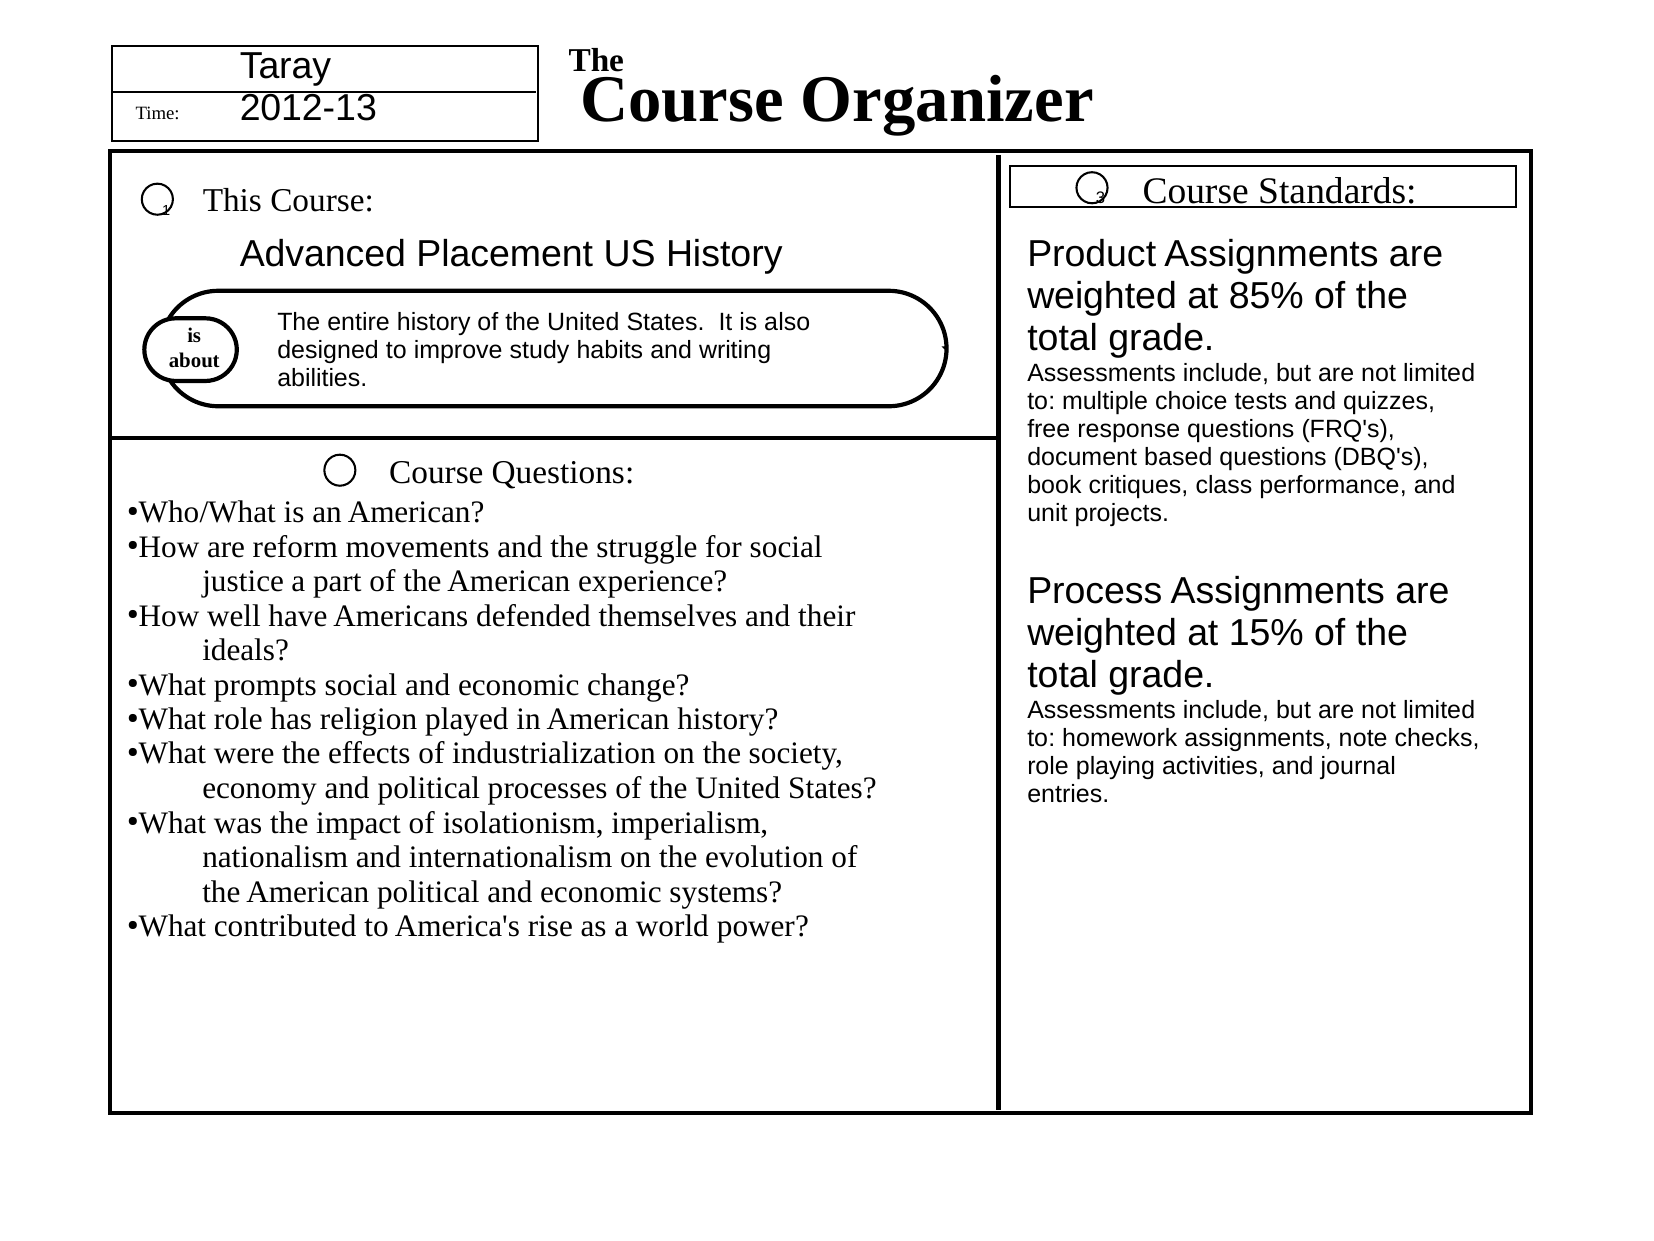

Taray
2012-13
The
Course Organizer
Time:
Course Standards:
This Course:
3
1
Advanced Placement US History
Product Assignments are weighted at 85% of the total grade.
Assessments include, but are not limited to: multiple choice tests and quizzes, free response questions (FRQ's), document based questions (DBQ's), book critiques, class performance, and unit projects.
The entire history of the United States. It is also designed to improve study habits and writing abilities.
is
about
Course Questions:
Who/What is an American?
How are reform movements and the struggle for social 		justice a part of the American experience?
How well have Americans defended themselves and their 		ideals?
What prompts social and economic change?
What role has religion played in American history?
What were the effects of industrialization on the society, 		economy and political processes of the United States?
What was the impact of isolationism, imperialism, 			nationalism and internationalism on the evolution of 		the American political and economic systems?
What contributed to America's rise as a world power?
Process Assignments are weighted at 15% of the total grade.
Assessments include, but are not limited to: homework assignments, note checks, role playing activities, and journal entries.